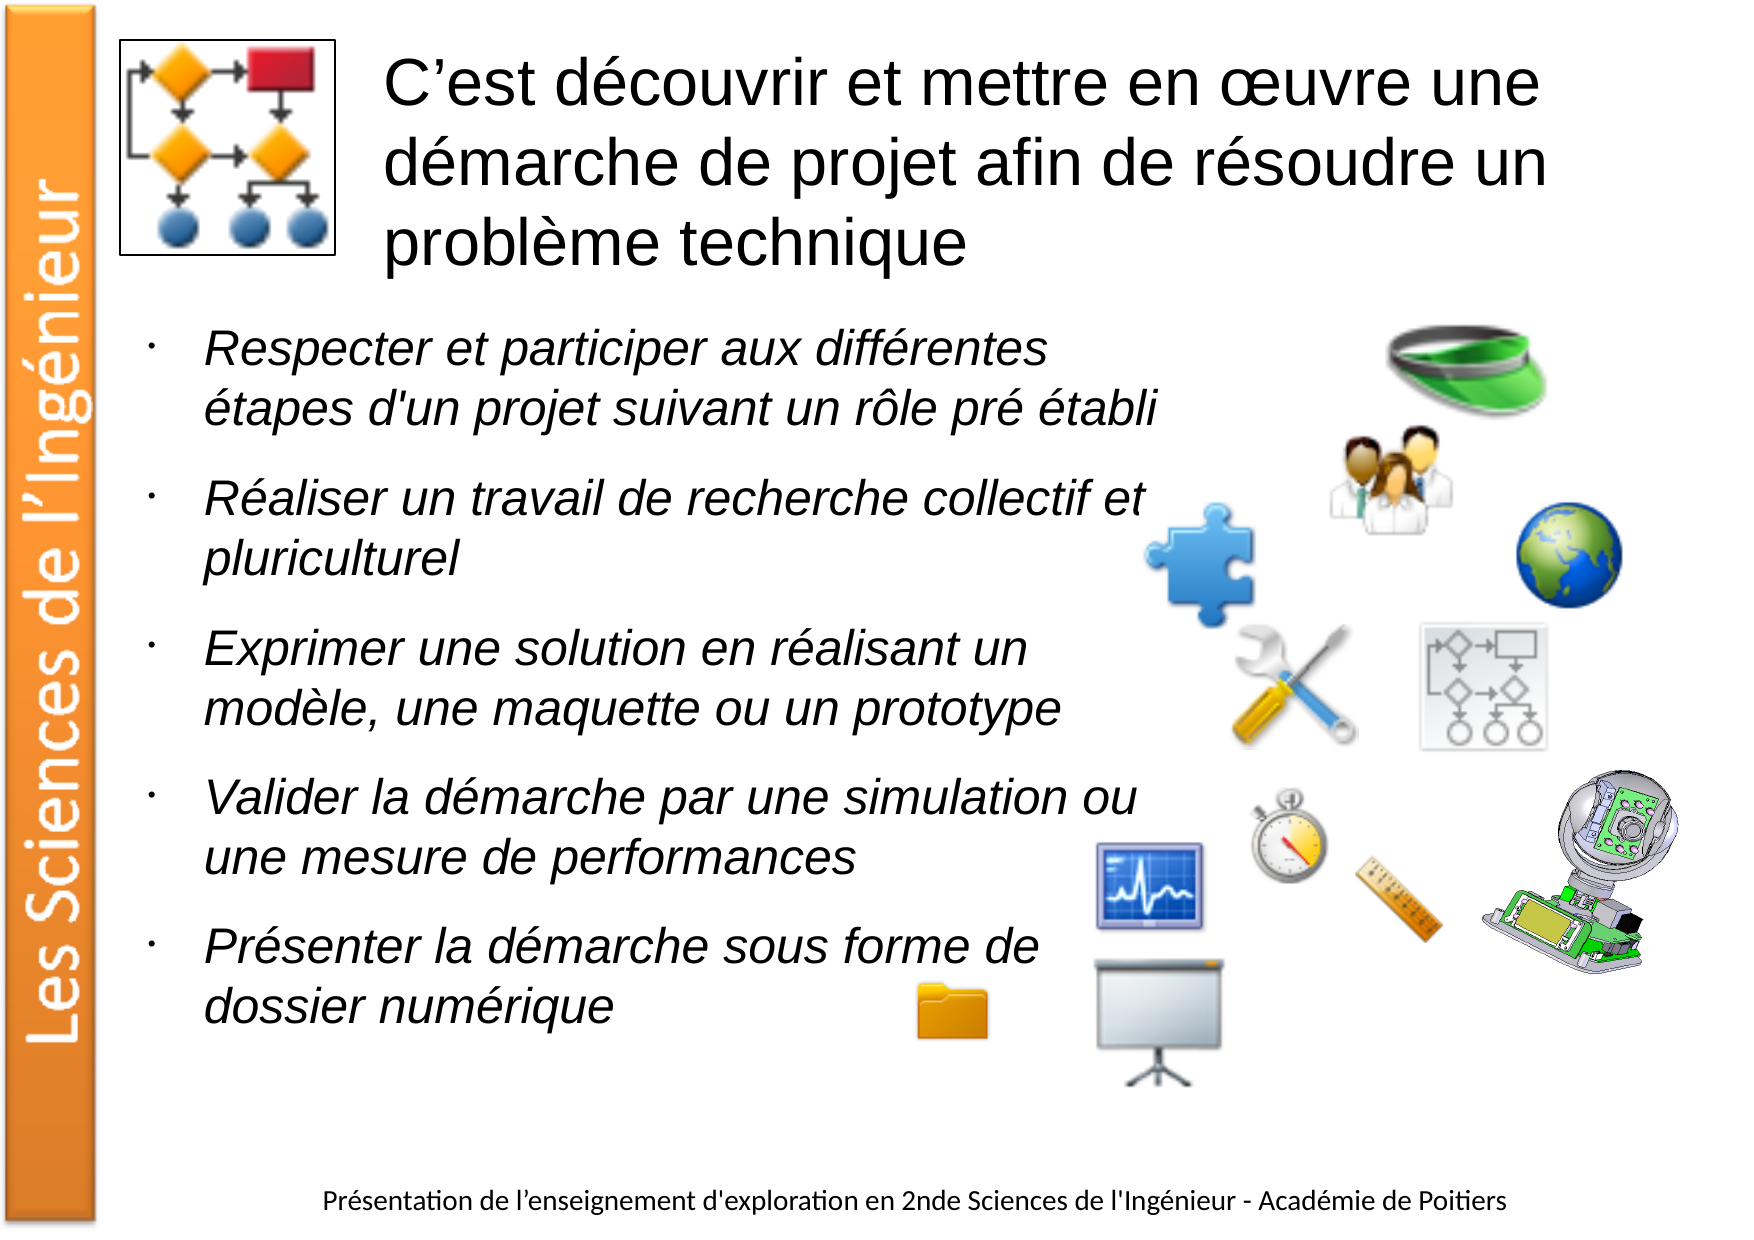

# C’est découvrir et mettre en œuvre une démarche de projet afin de résoudre un problème technique
Respecter et participer aux différentes étapes d'un projet suivant un rôle pré établi
Réaliser un travail de recherche collectif et pluriculturel
Exprimer une solution en réalisant un modèle, une maquette ou un prototype
Valider la démarche par une simulation ou une mesure de performances
Présenter la démarche sous forme de dossier numérique
Présentation de l’enseignement d'exploration en 2nde Sciences de l'Ingénieur - Académie de Poitiers